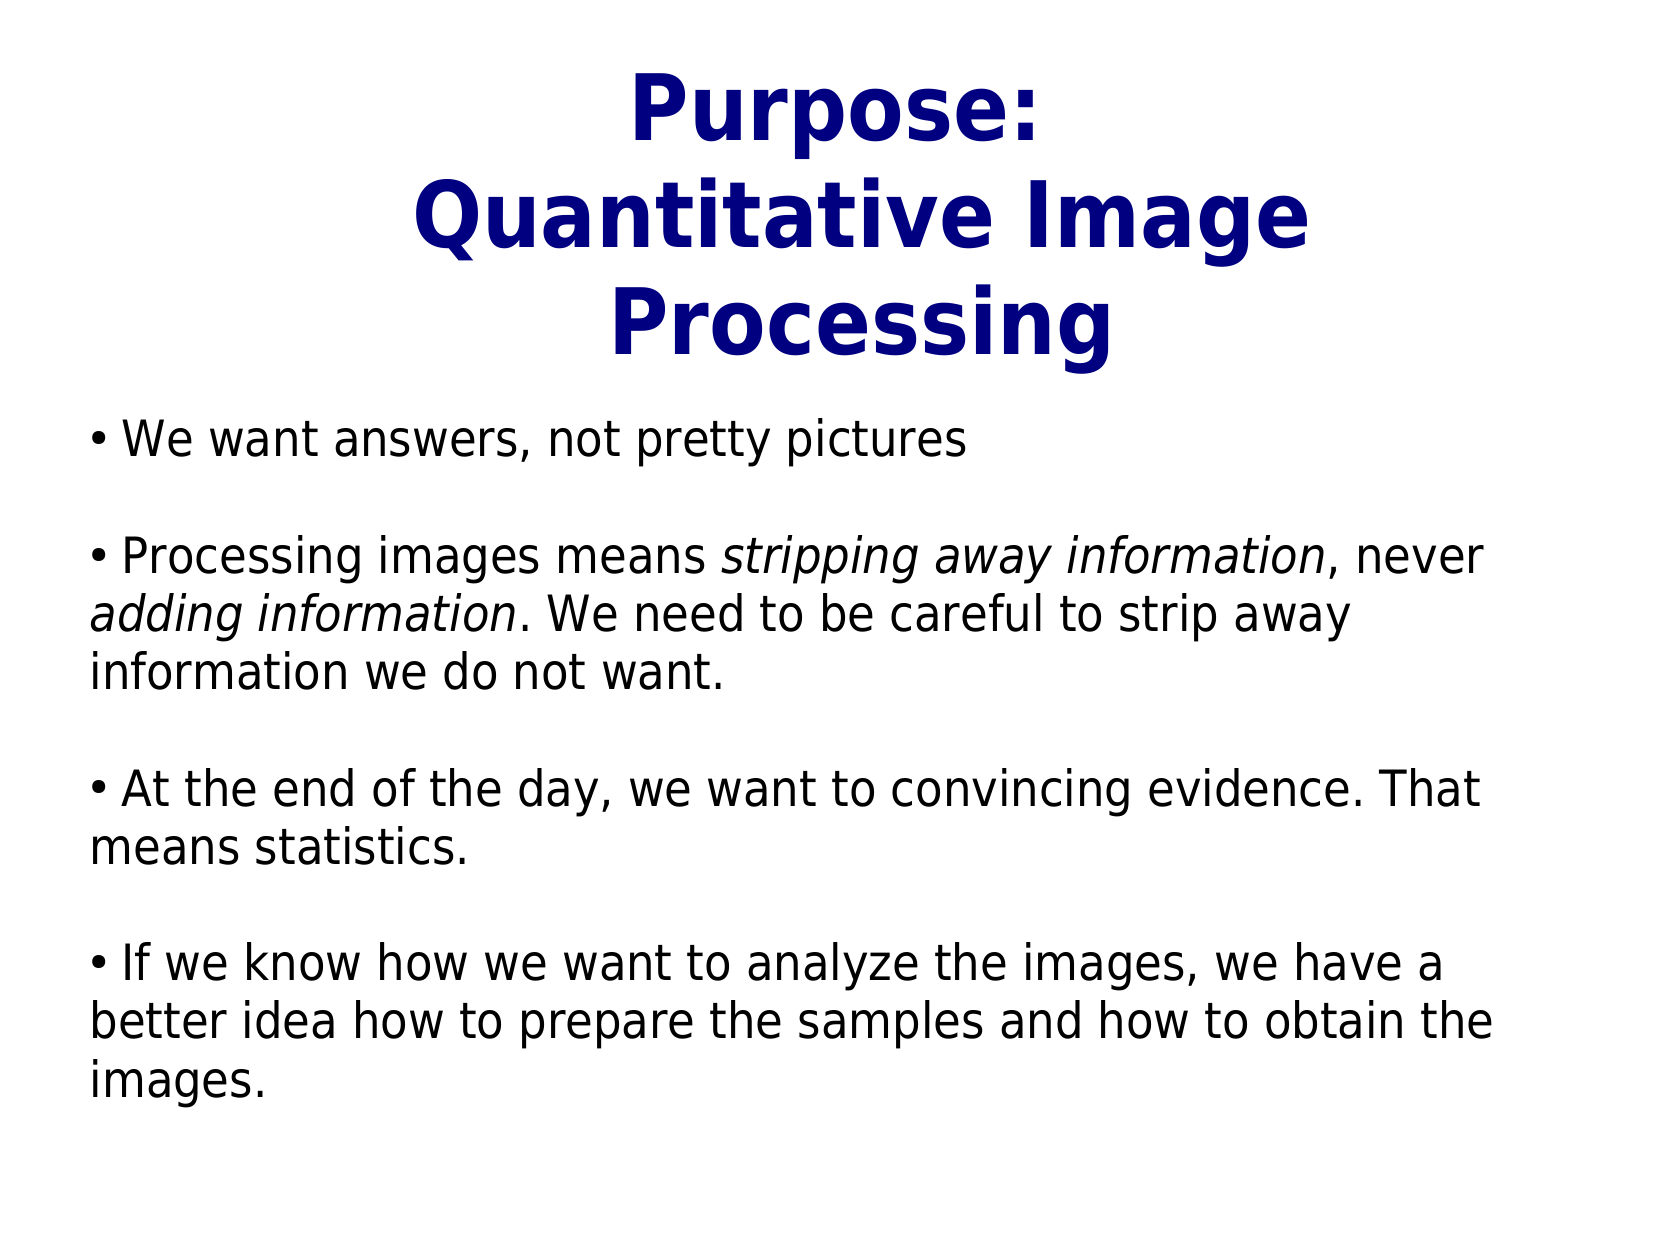

# Purpose: Quantitative Image Processing
 We want answers, not pretty pictures
 Processing images means stripping away information, never adding information. We need to be careful to strip away information we do not want.
 At the end of the day, we want to convincing evidence. That means statistics.
 If we know how we want to analyze the images, we have a better idea how to prepare the samples and how to obtain the images.